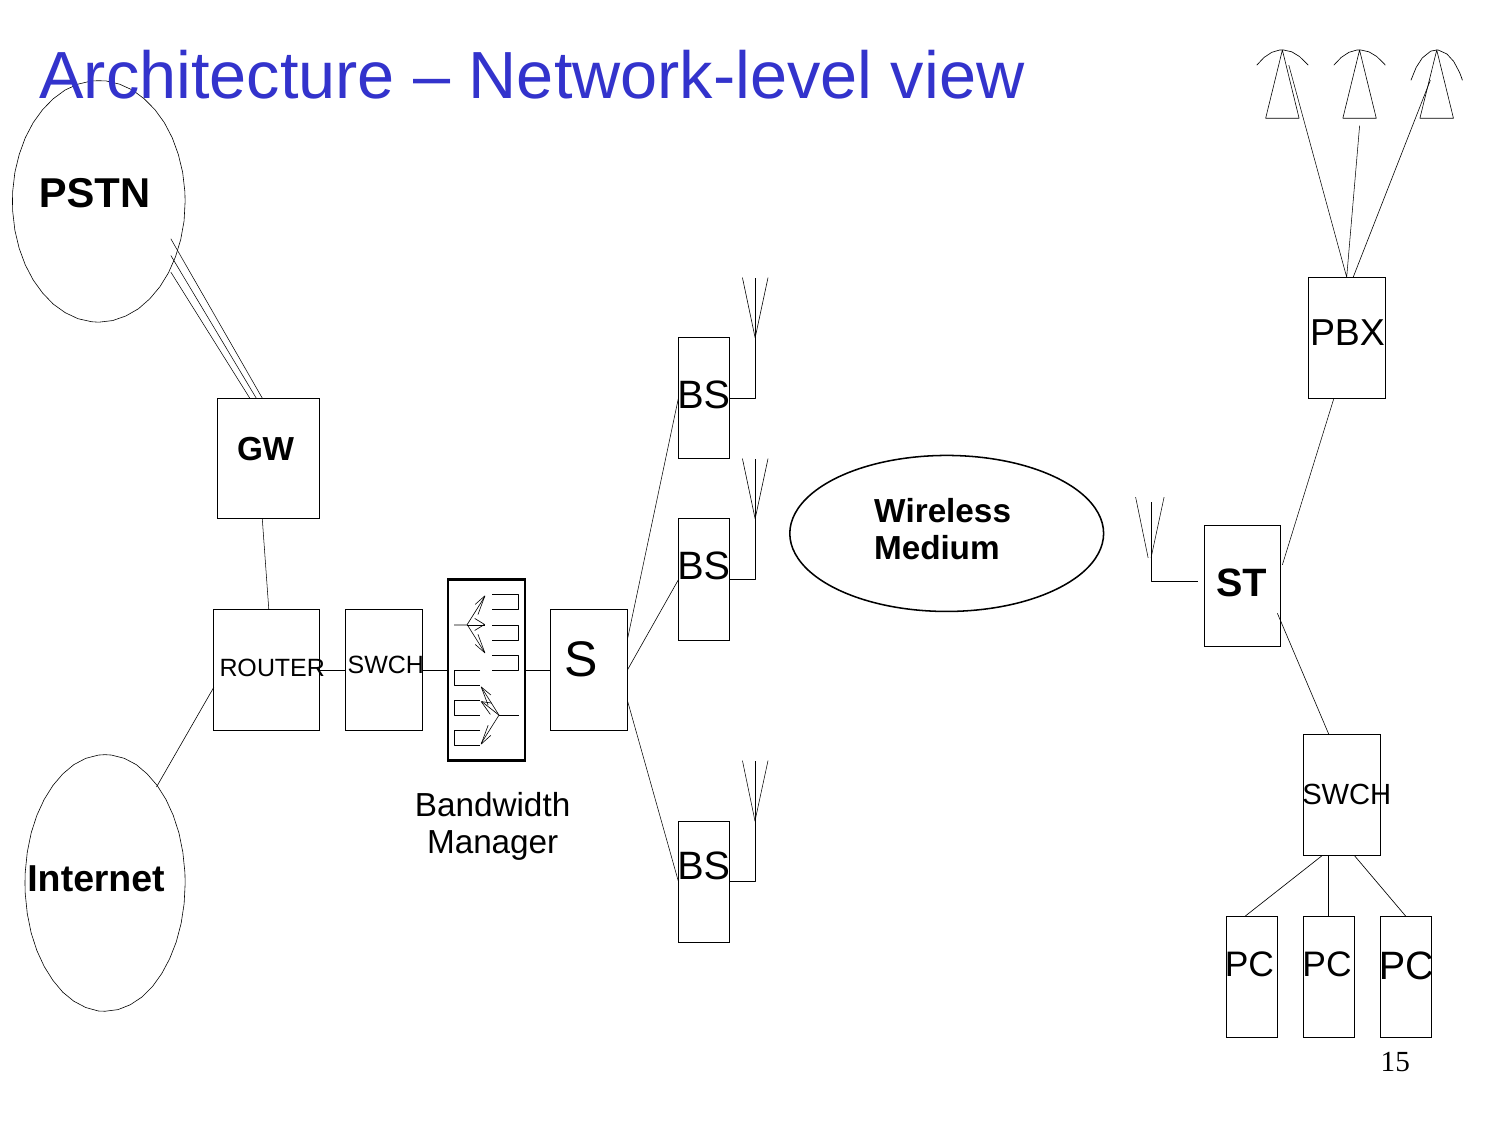

Architecture – Network-level view
PSTN
PBX
BS
GW
Wireless Medium
BS
ST
S
SWCH
ROUTER
SWCH
Bandwidth
Manager
BS
Internet
PC
PC
PC
15